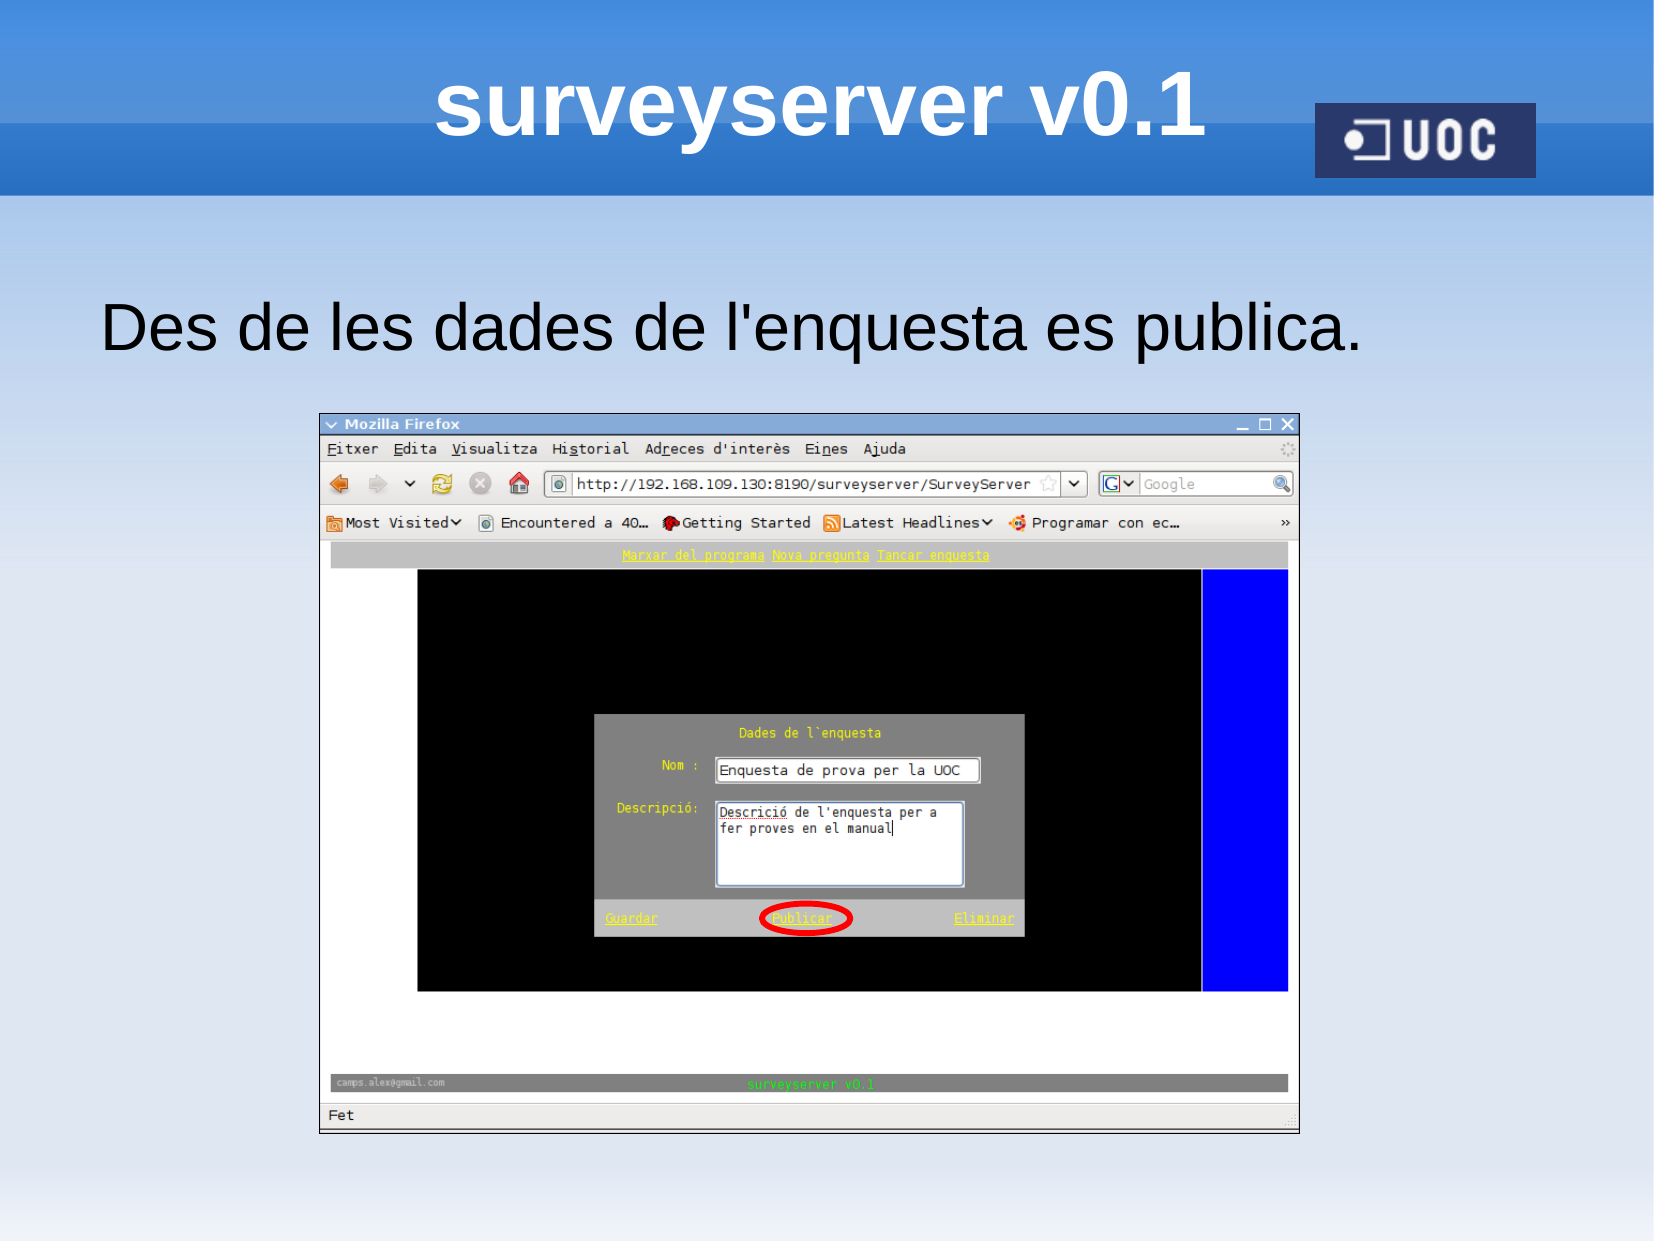

# surveyserver v0.1
Des de les dades de l'enquesta es publica.